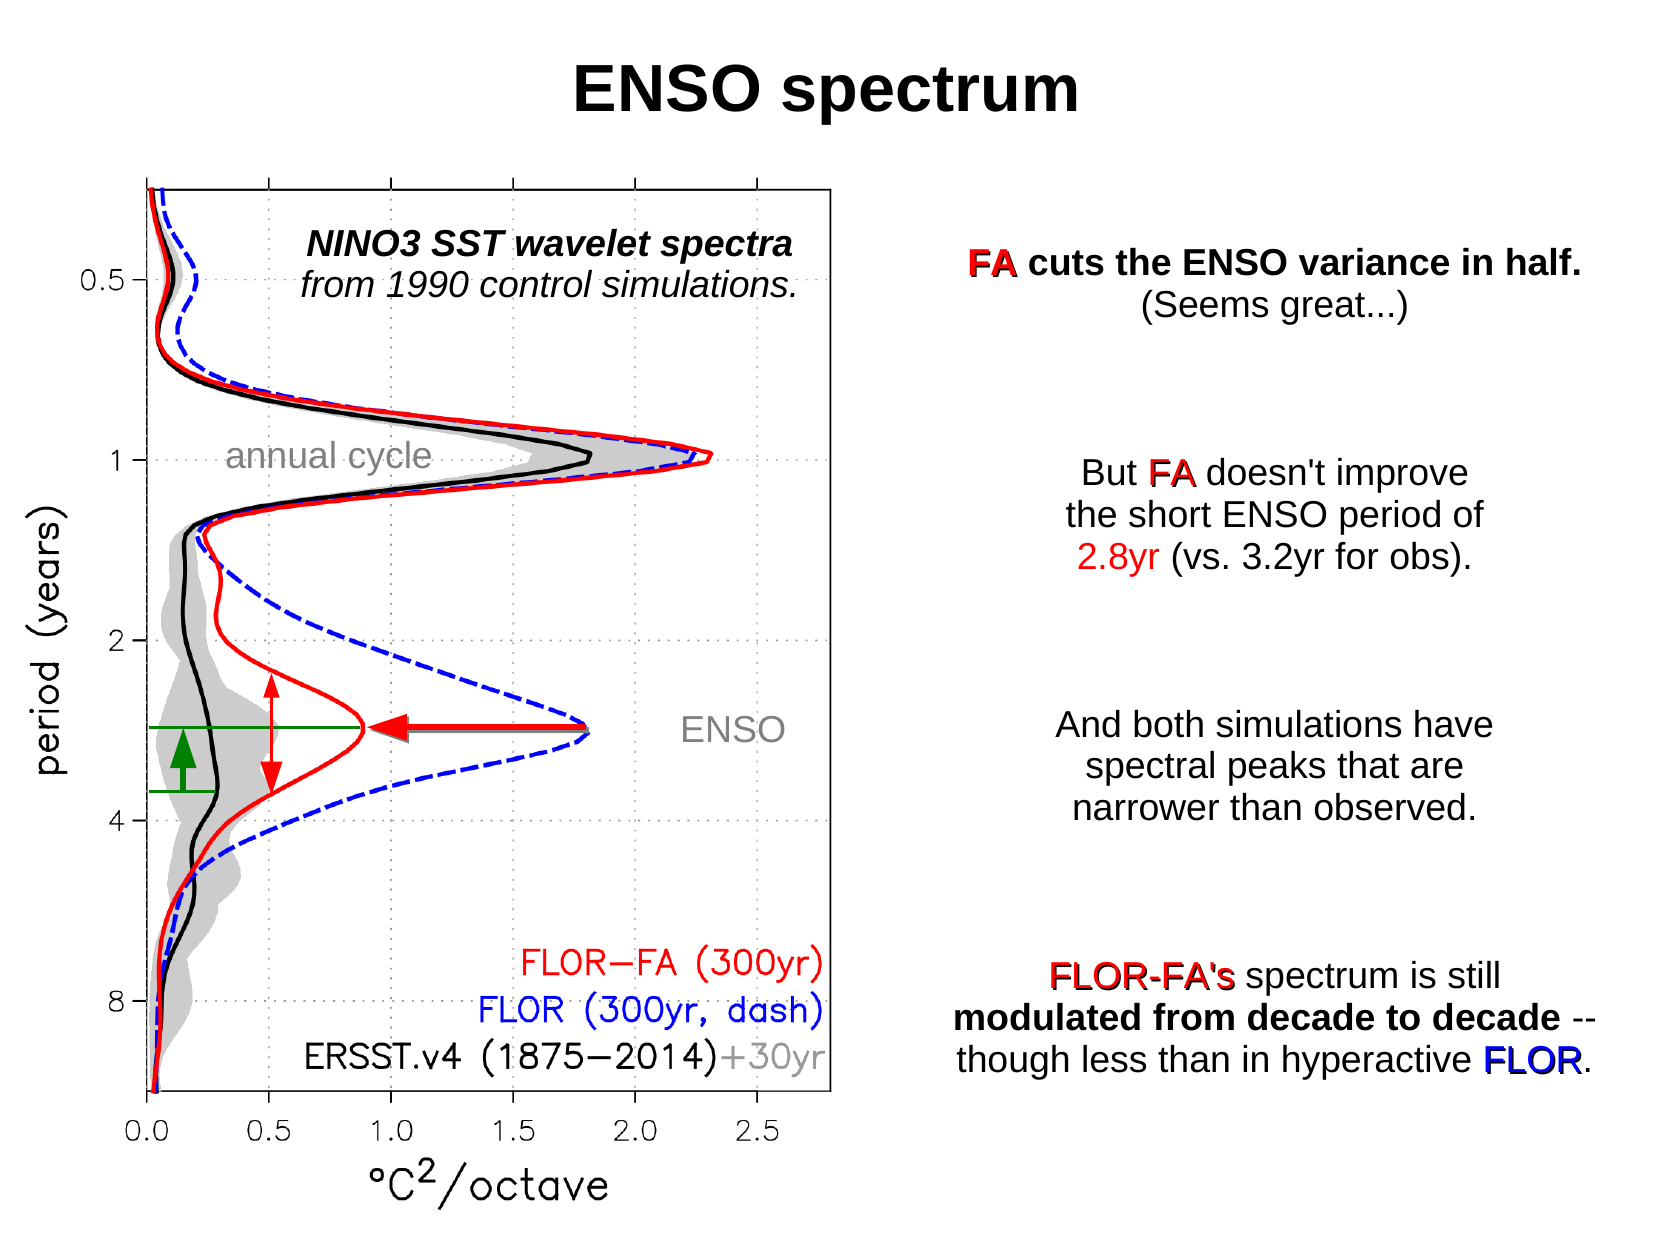

ENSO spectrum
NINO3 SST wavelet spectra
from 1990 control simulations.
FA cuts the ENSO variance in half.
(Seems great...)
annual cycle
But FA doesn't improve
the short ENSO period of
2.8yr (vs. 3.2yr for obs).
And both simulations have
spectral peaks that are
narrower than observed.
ENSO
FLOR-FA's spectrum is still
modulated from decade to decade --
though less than in hyperactive FLOR.